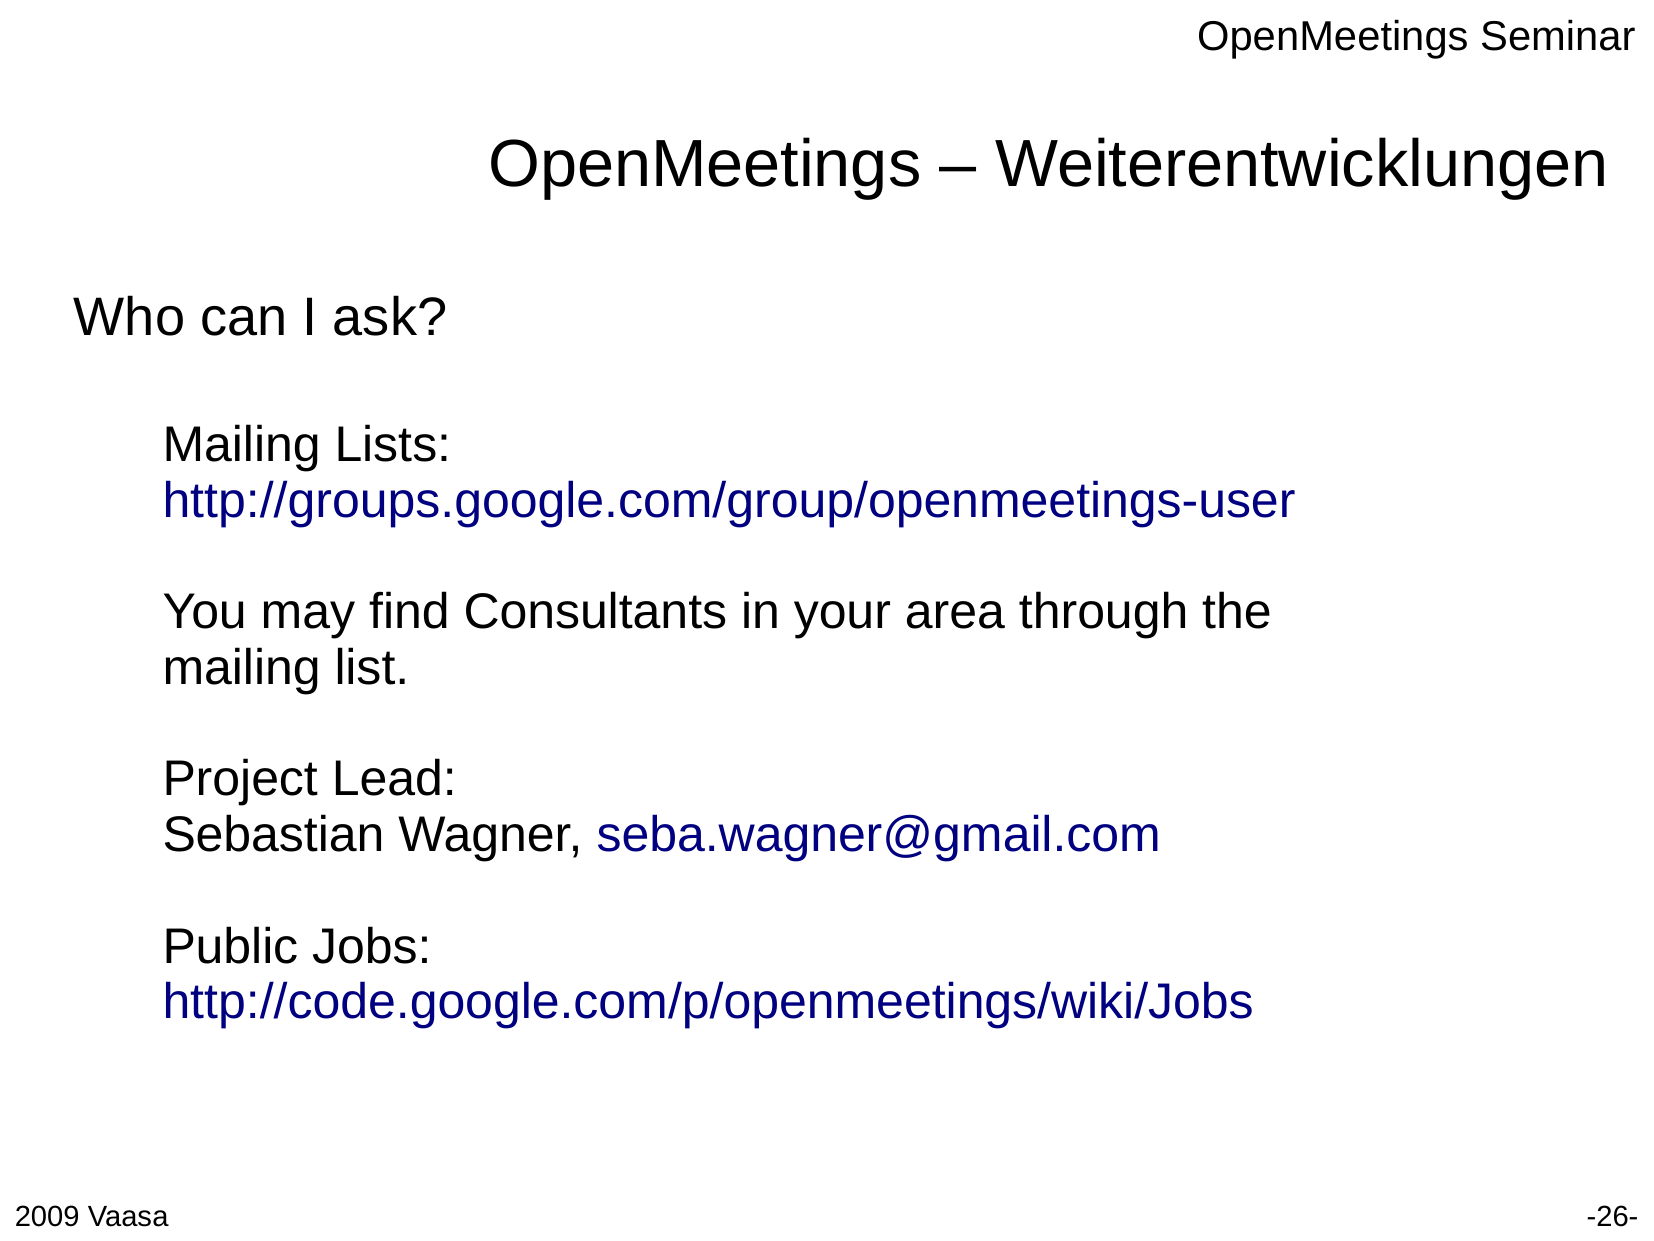

# OpenMeetings Seminar
OpenMeetings – Weiterentwicklungen
Who can I ask?
Mailing Lists: http://groups.google.com/group/openmeetings-user
You may find Consultants in your area through the mailing list.
Project Lead:
Sebastian Wagner, seba.wagner@gmail.com
Public Jobs:
http://code.google.com/p/openmeetings/wiki/Jobs
-26-
2009 Vaasa